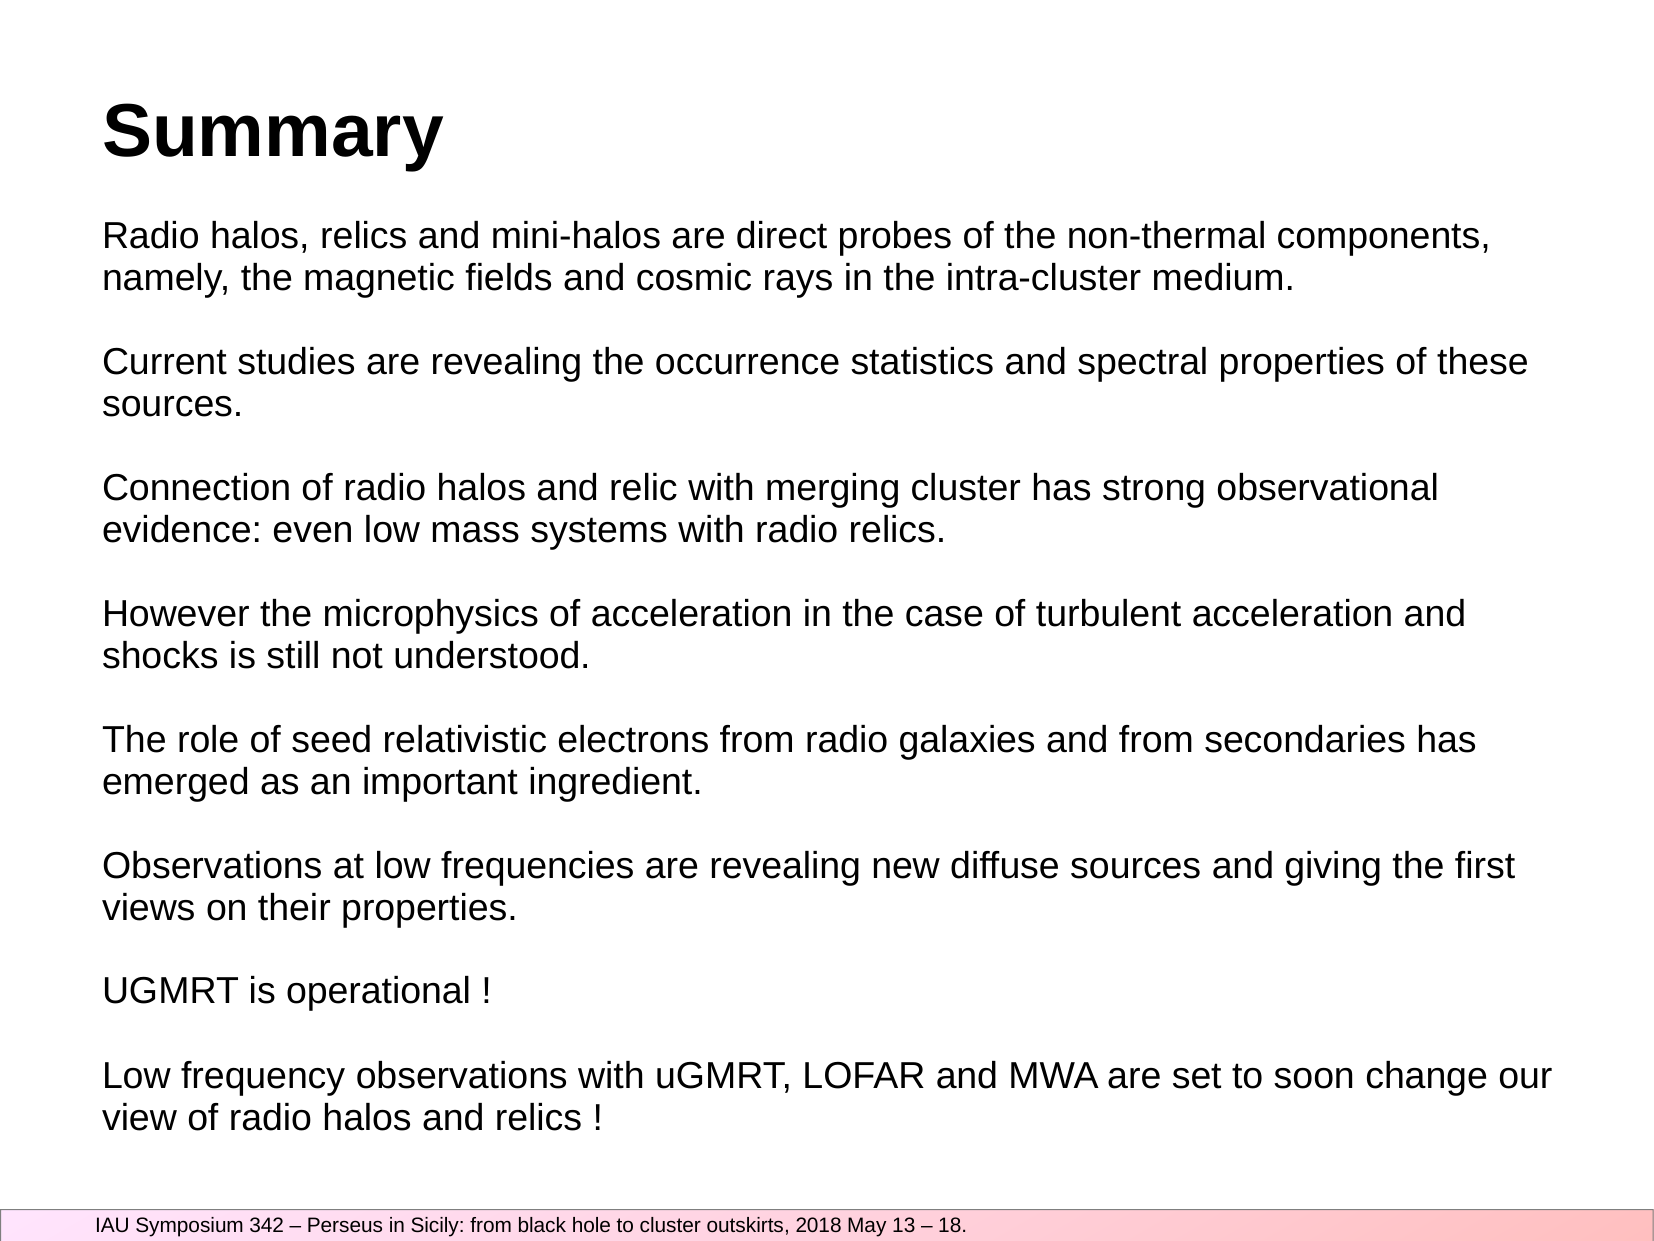

Summary
Radio halos, relics and mini-halos are direct probes of the non-thermal components, namely, the magnetic fields and cosmic rays in the intra-cluster medium.
Current studies are revealing the occurrence statistics and spectral properties of these sources.
Connection of radio halos and relic with merging cluster has strong observational evidence: even low mass systems with radio relics.
However the microphysics of acceleration in the case of turbulent acceleration and shocks is still not understood.
The role of seed relativistic electrons from radio galaxies and from secondaries has emerged as an important ingredient.
Observations at low frequencies are revealing new diffuse sources and giving the first views on their properties.
UGMRT is operational !
Low frequency observations with uGMRT, LOFAR and MWA are set to soon change our view of radio halos and relics !